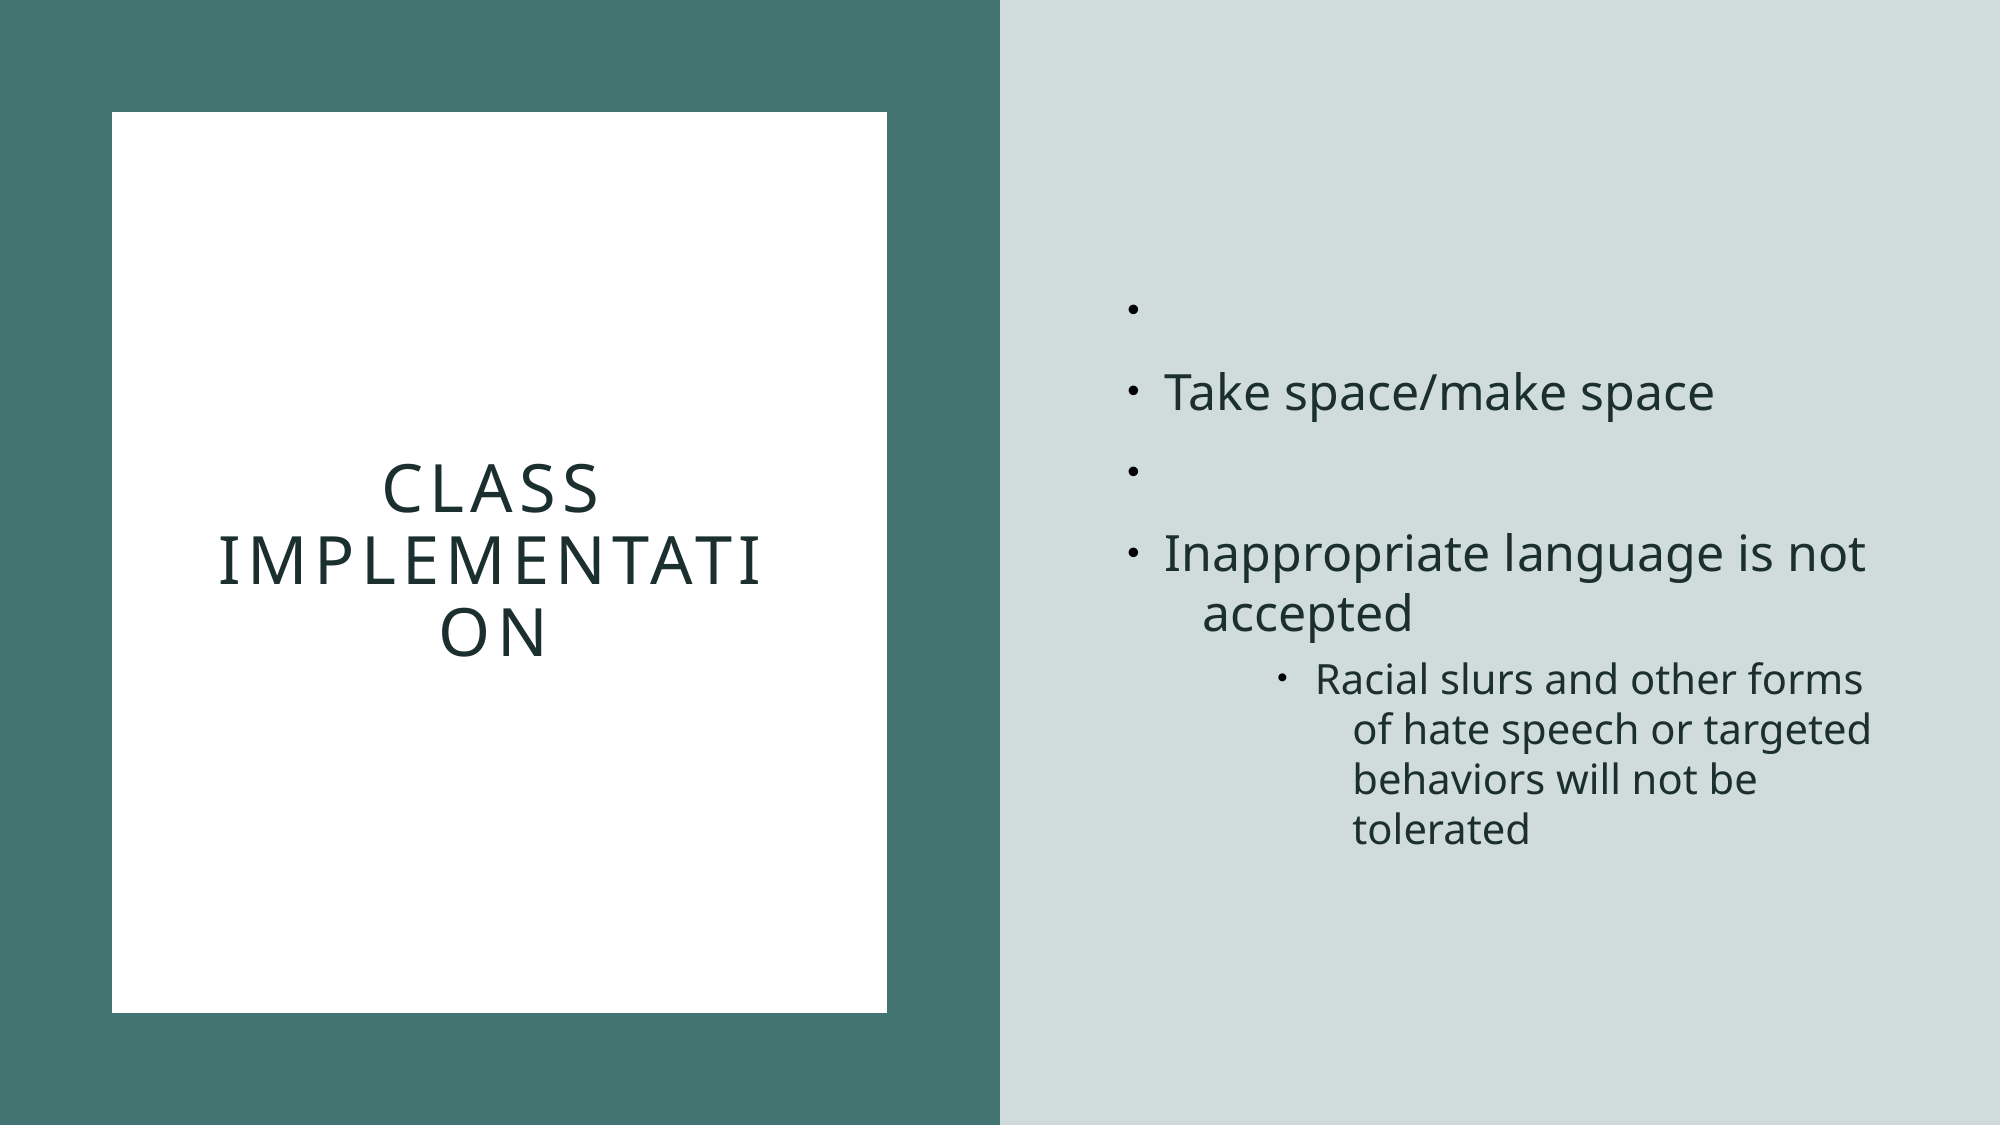

Take space/make space
Inappropriate language is not accepted
Racial slurs and other forms of hate speech or targeted behaviors will not be tolerated
# Class Implementation